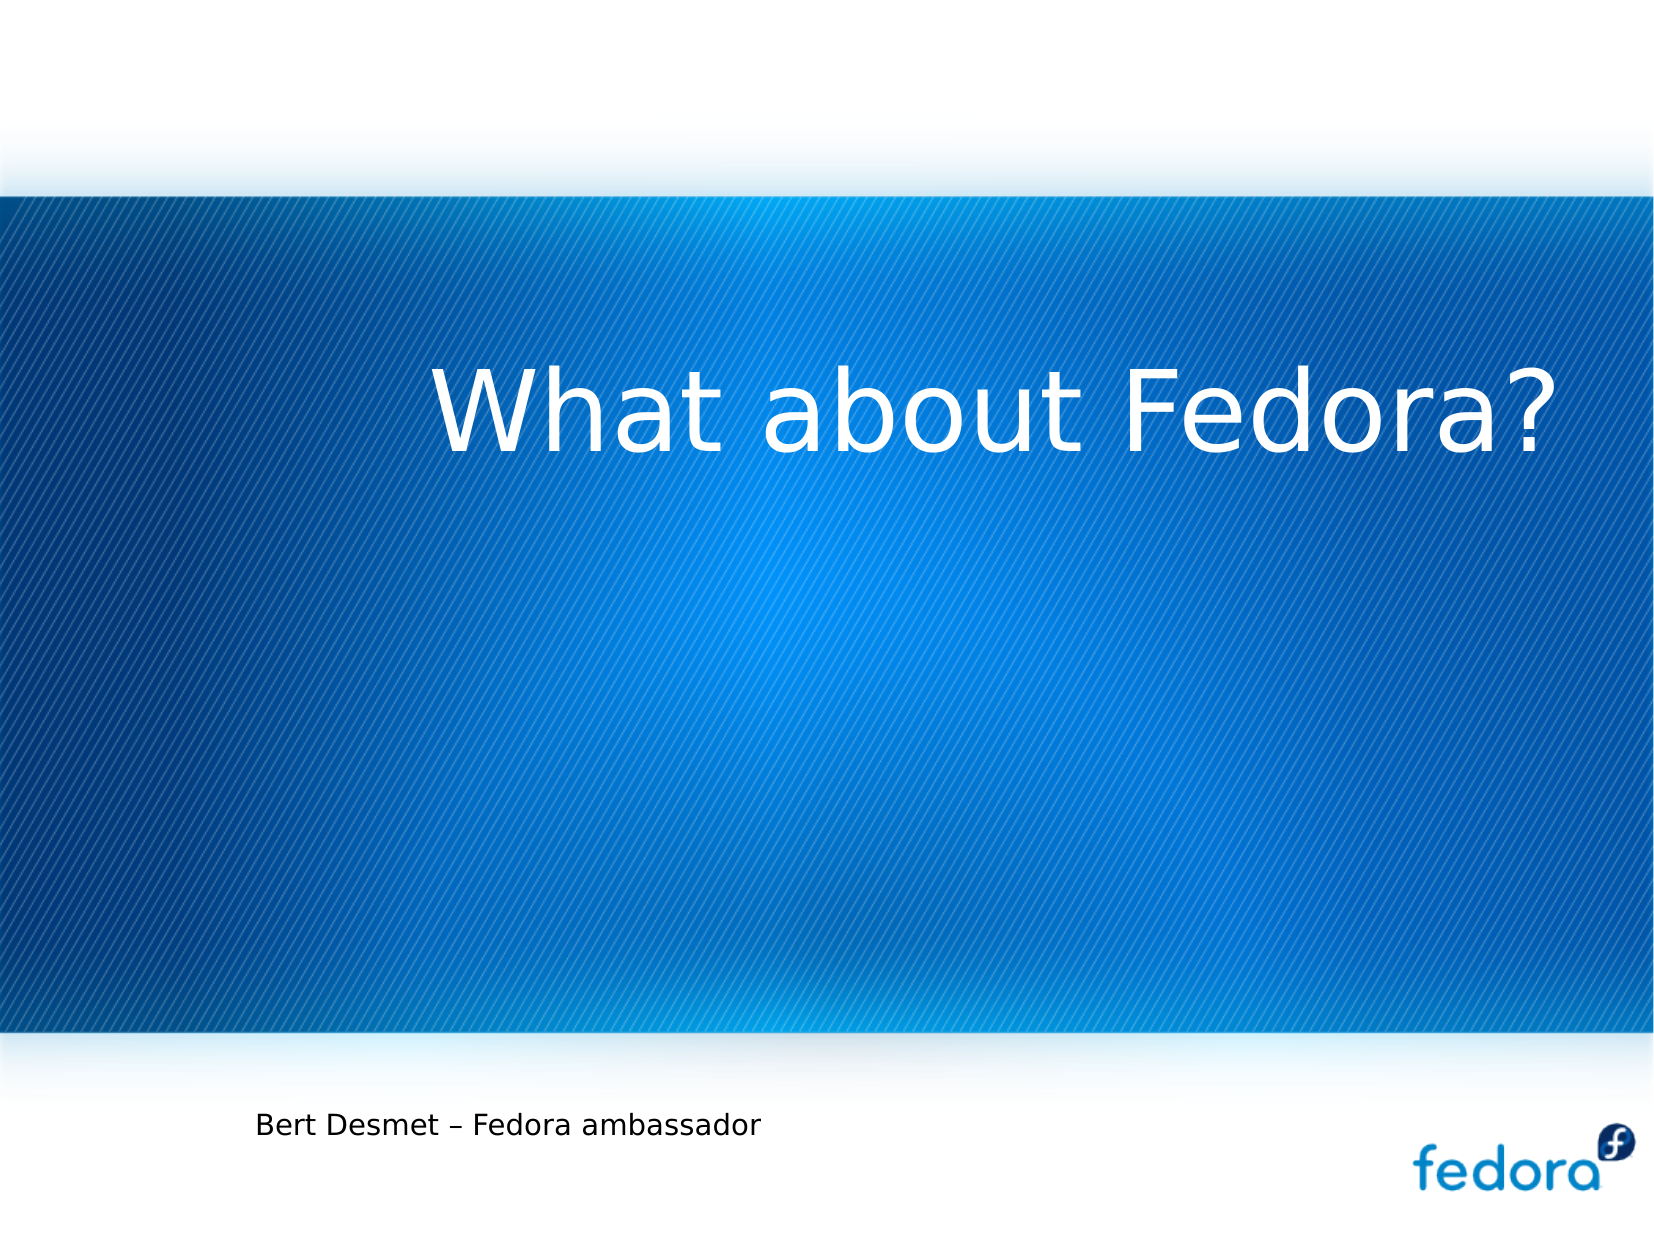

What about Fedora?
# Bert Desmet – Fedora ambassador